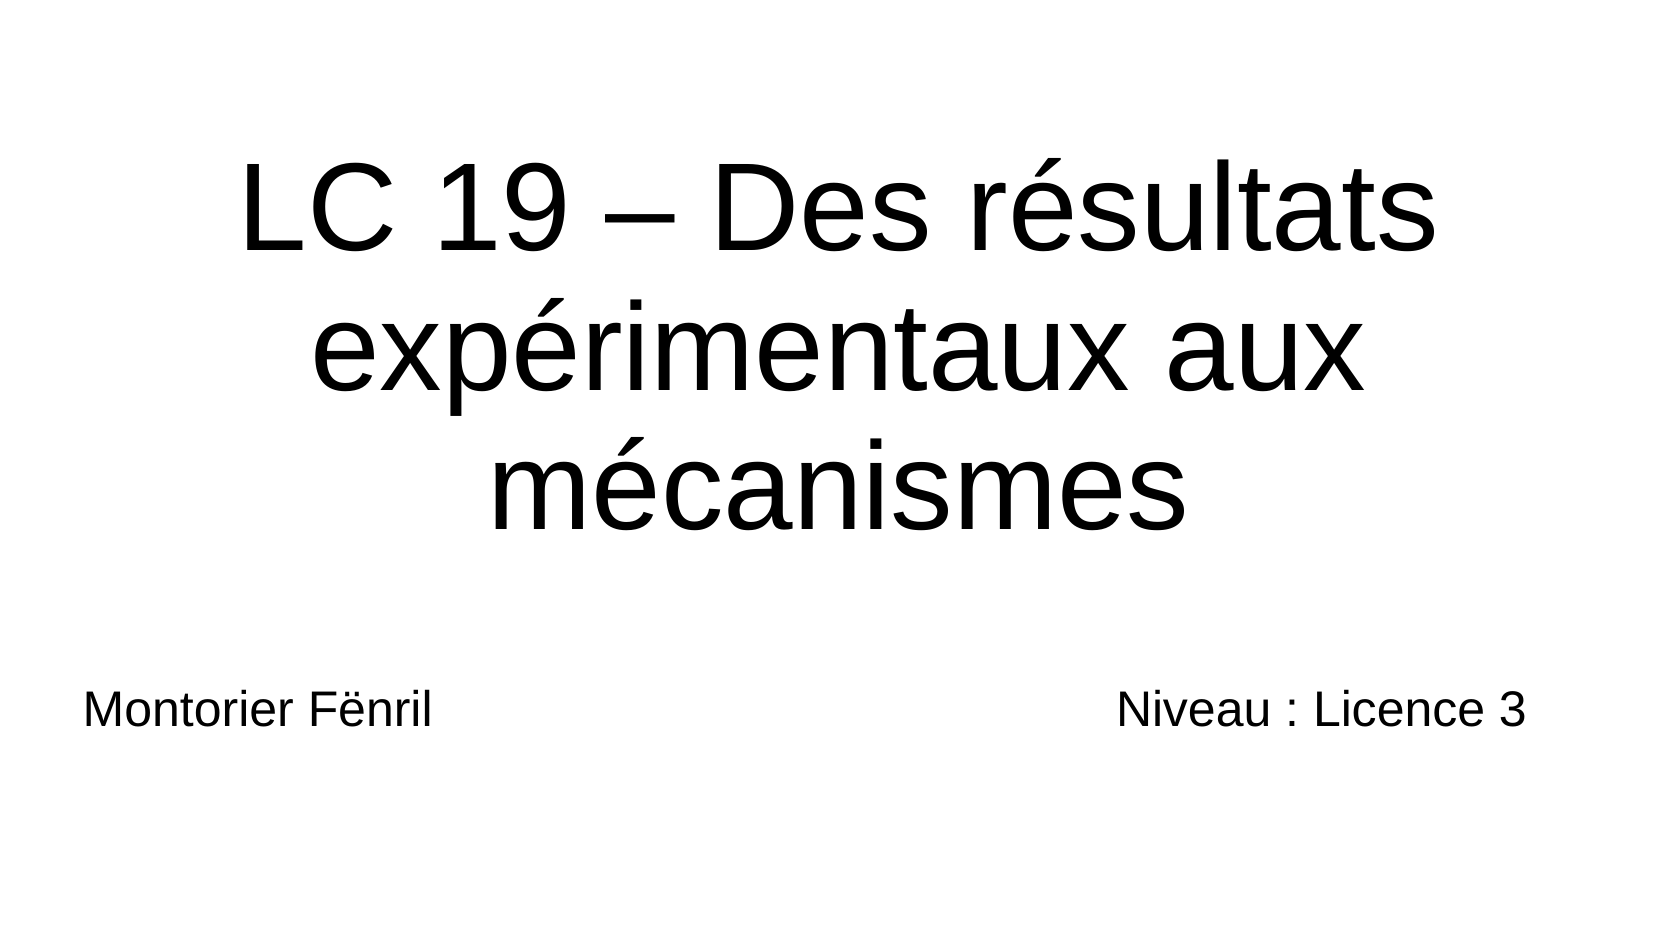

# LC 19 – Des résultats expérimentaux aux mécanismes
Montorier Fënril										Niveau : Licence 3